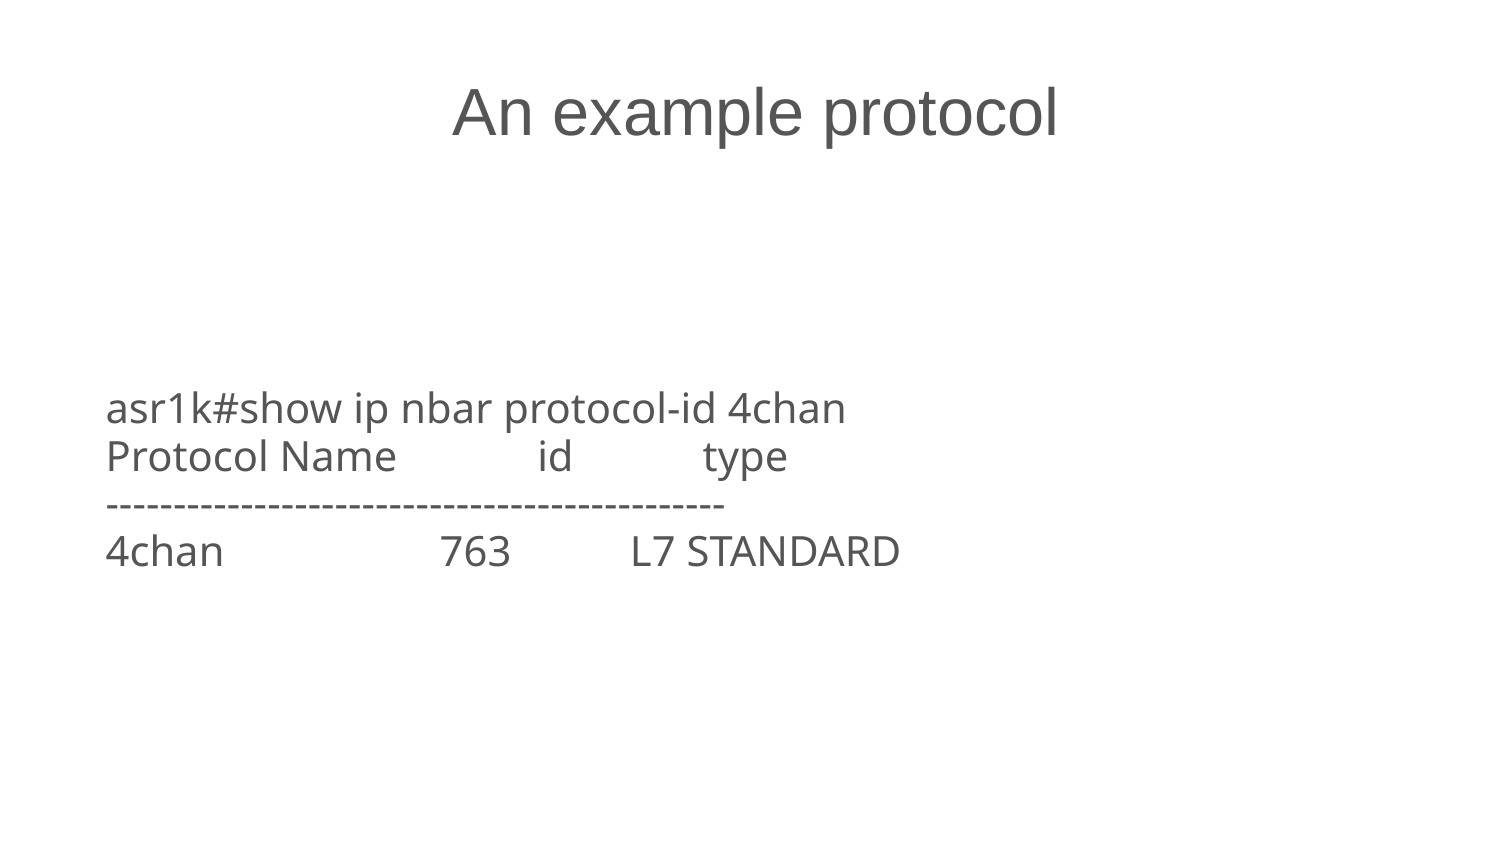

An example protocol
# asr1k#show ip nbar protocol-id 4chan Protocol Name id type ---------------------------------------------- 4chan 763 L7 STANDARD